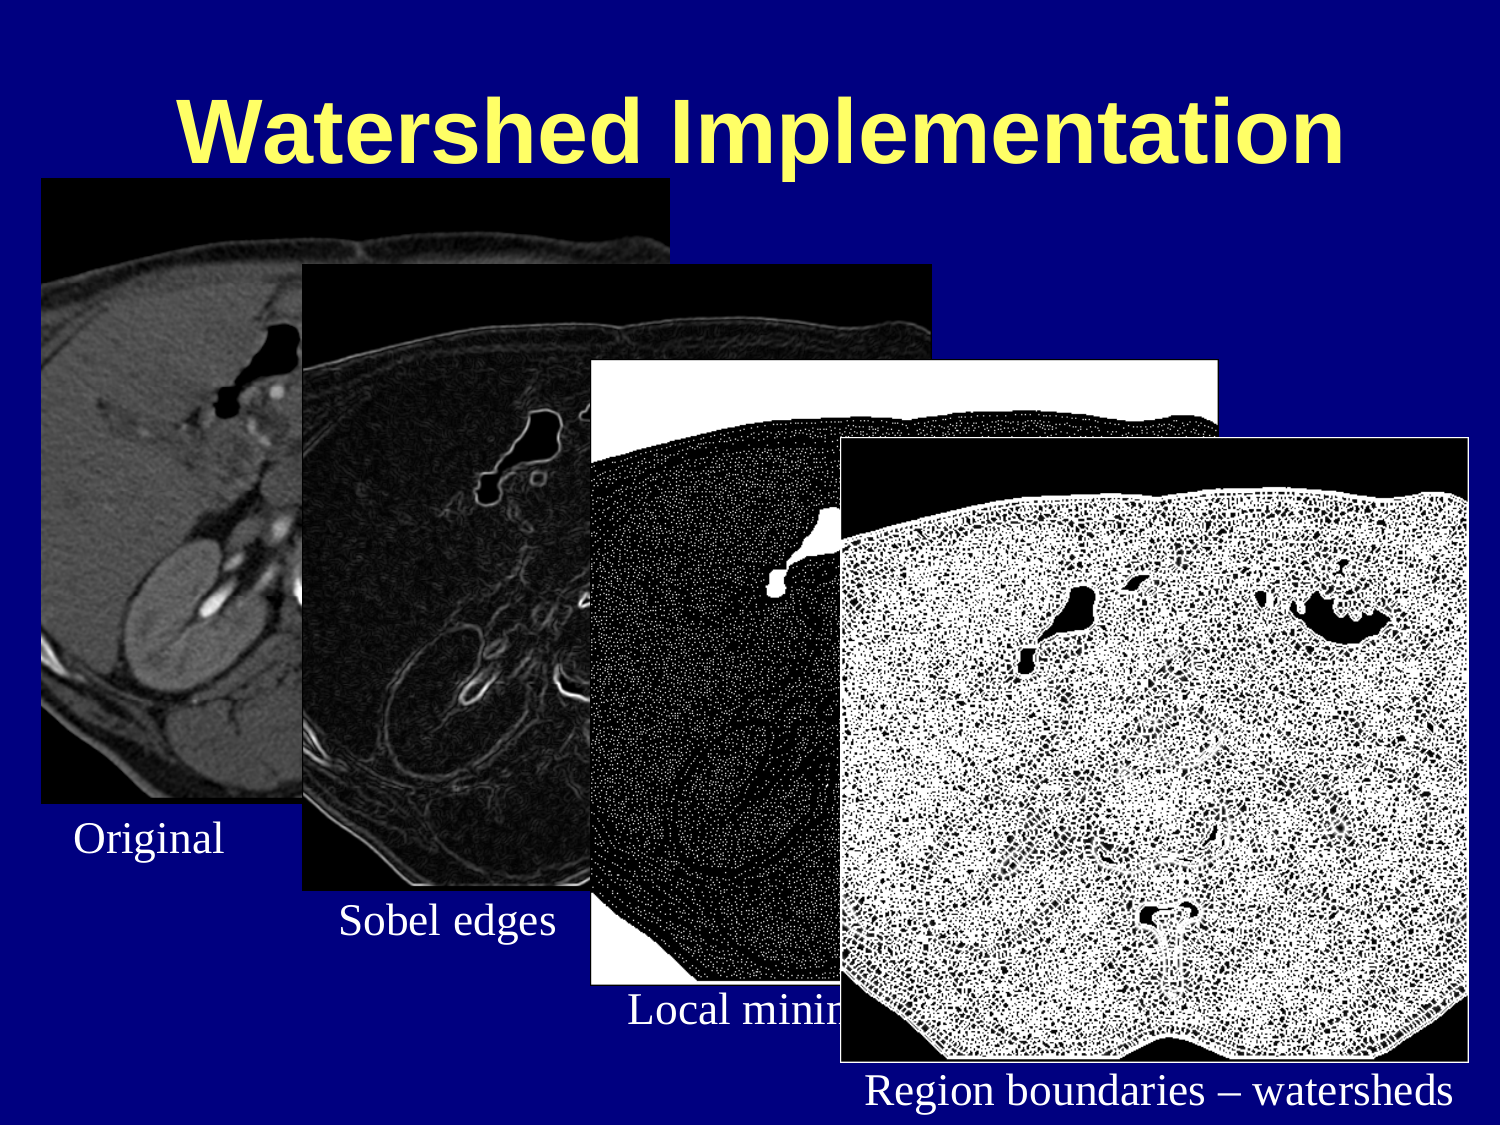

# Watershed Implementation
Original
Sobel edges
Local minima
Region boundaries – watersheds